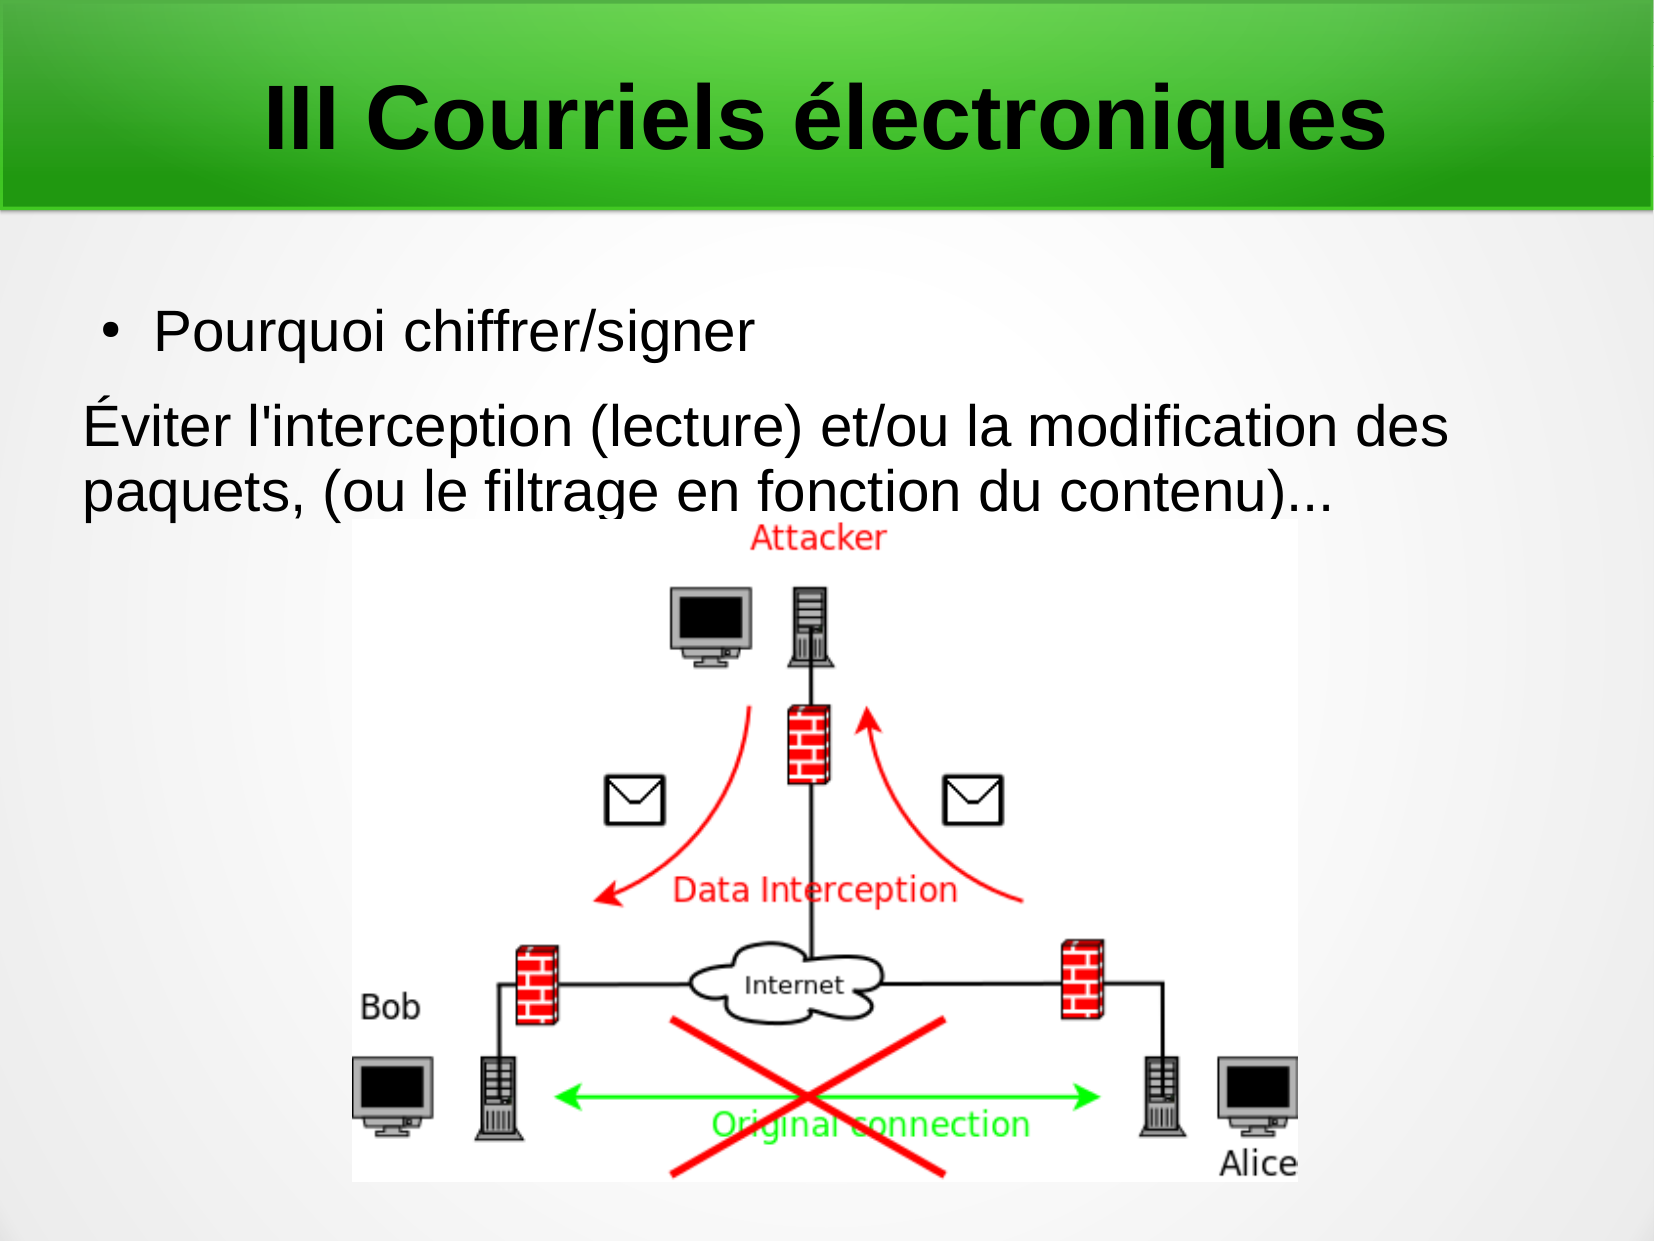

# III Courriels électroniques
Pourquoi chiffrer/signer
Éviter l'interception (lecture) et/ou la modification des paquets, (ou le filtrage en fonction du contenu)...